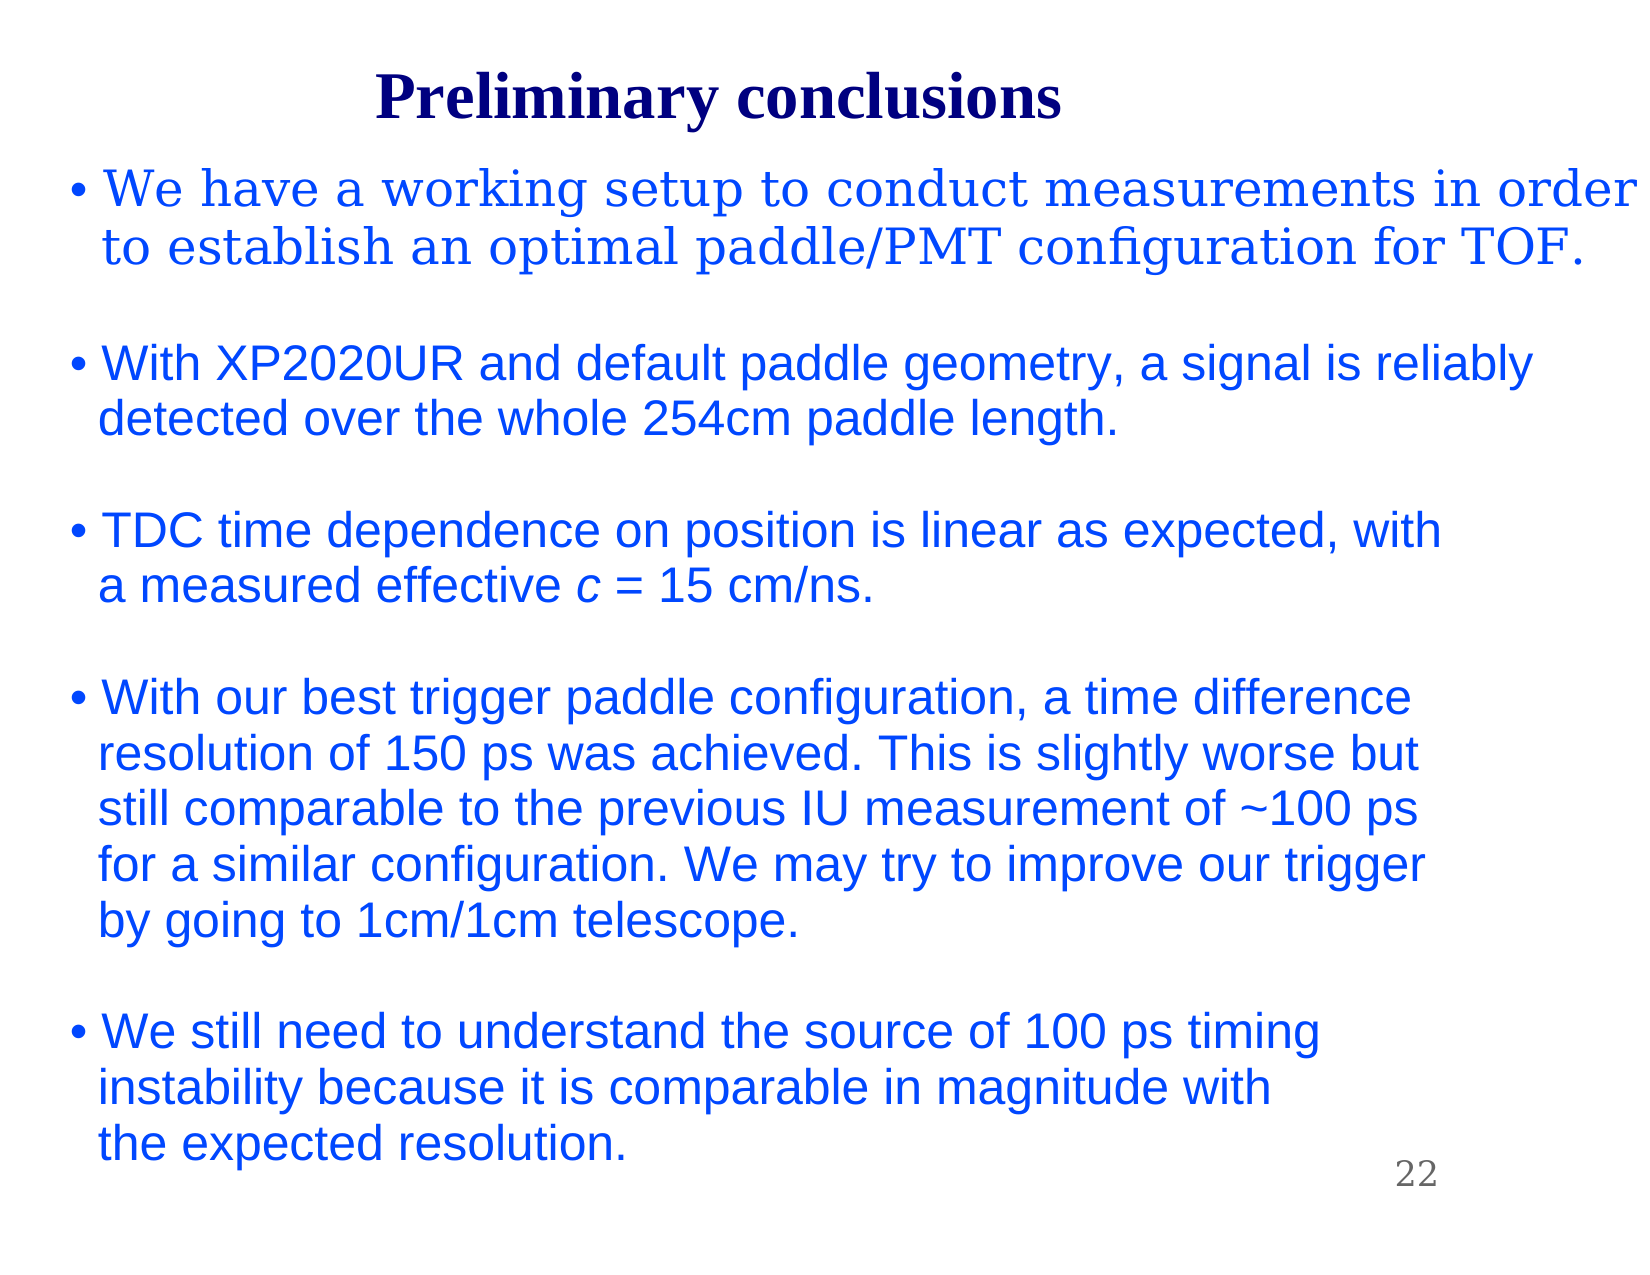

Preliminary conclusions
• We have a working setup to conduct measurements in order
 to establish an optimal paddle/PMT configuration for TOF.
• With XP2020UR and default paddle geometry, a signal is reliably
 detected over the whole 254cm paddle length.
• TDC time dependence on position is linear as expected, with
 a measured effective c = 15 cm/ns.
• With our best trigger paddle configuration, a time difference
 resolution of 150 ps was achieved. This is slightly worse but
 still comparable to the previous IU measurement of ~100 ps
 for a similar configuration. We may try to improve our trigger
 by going to 1cm/1cm telescope.
• We still need to understand the source of 100 ps timing
 instability because it is comparable in magnitude with
 the expected resolution.